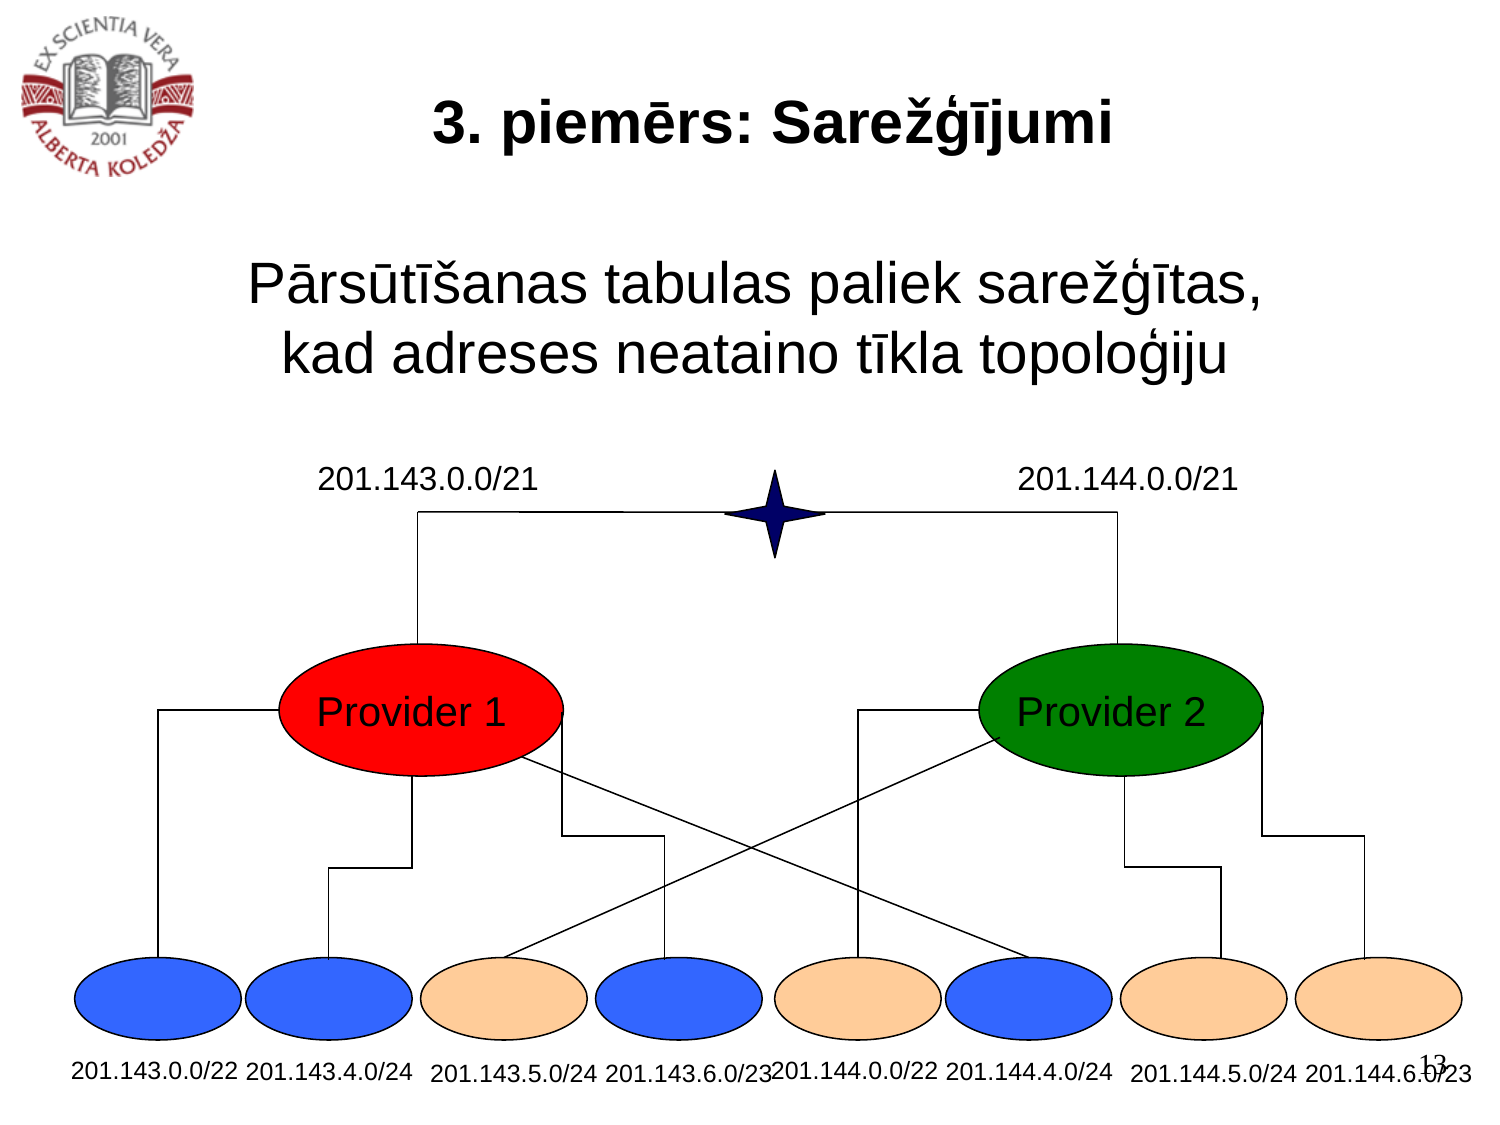

# 3. piemērs: Sarežģījumi
Pārsūtīšanas tabulas paliek sarežģītas, kad adreses neataino tīkla topoloģiju
201.143.0.0/21
Provider 1
201.143.0.0/22
201.143.4.0/24
201.143.5.0/24
201.143.6.0/23
201.144.0.0/21
Provider 2
201.144.0.0/22
201.144.4.0/24
201.144.5.0/24
201.144.6.0/23